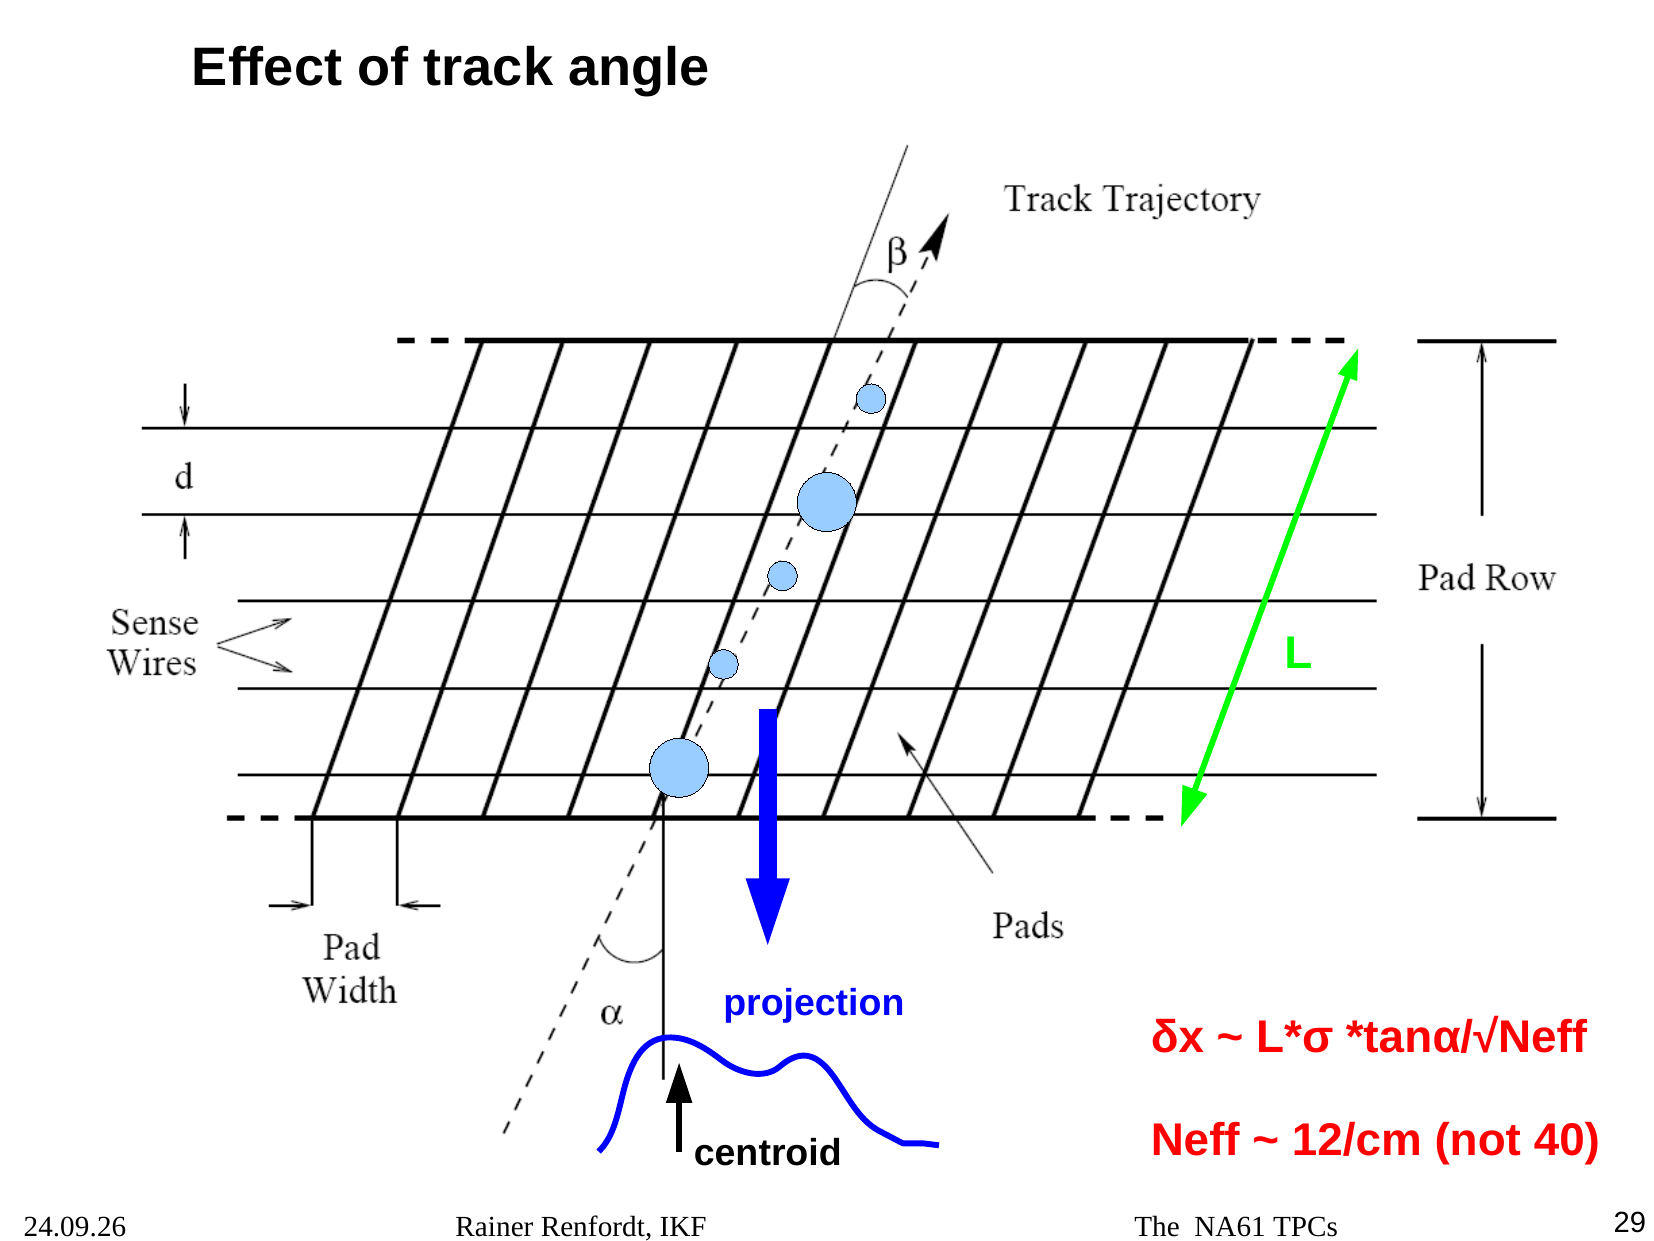

Effect of track angle
L
projection
δx ~ L*σ *tanα/√Neff
Neff ~ 12/cm (not 40)
centroid